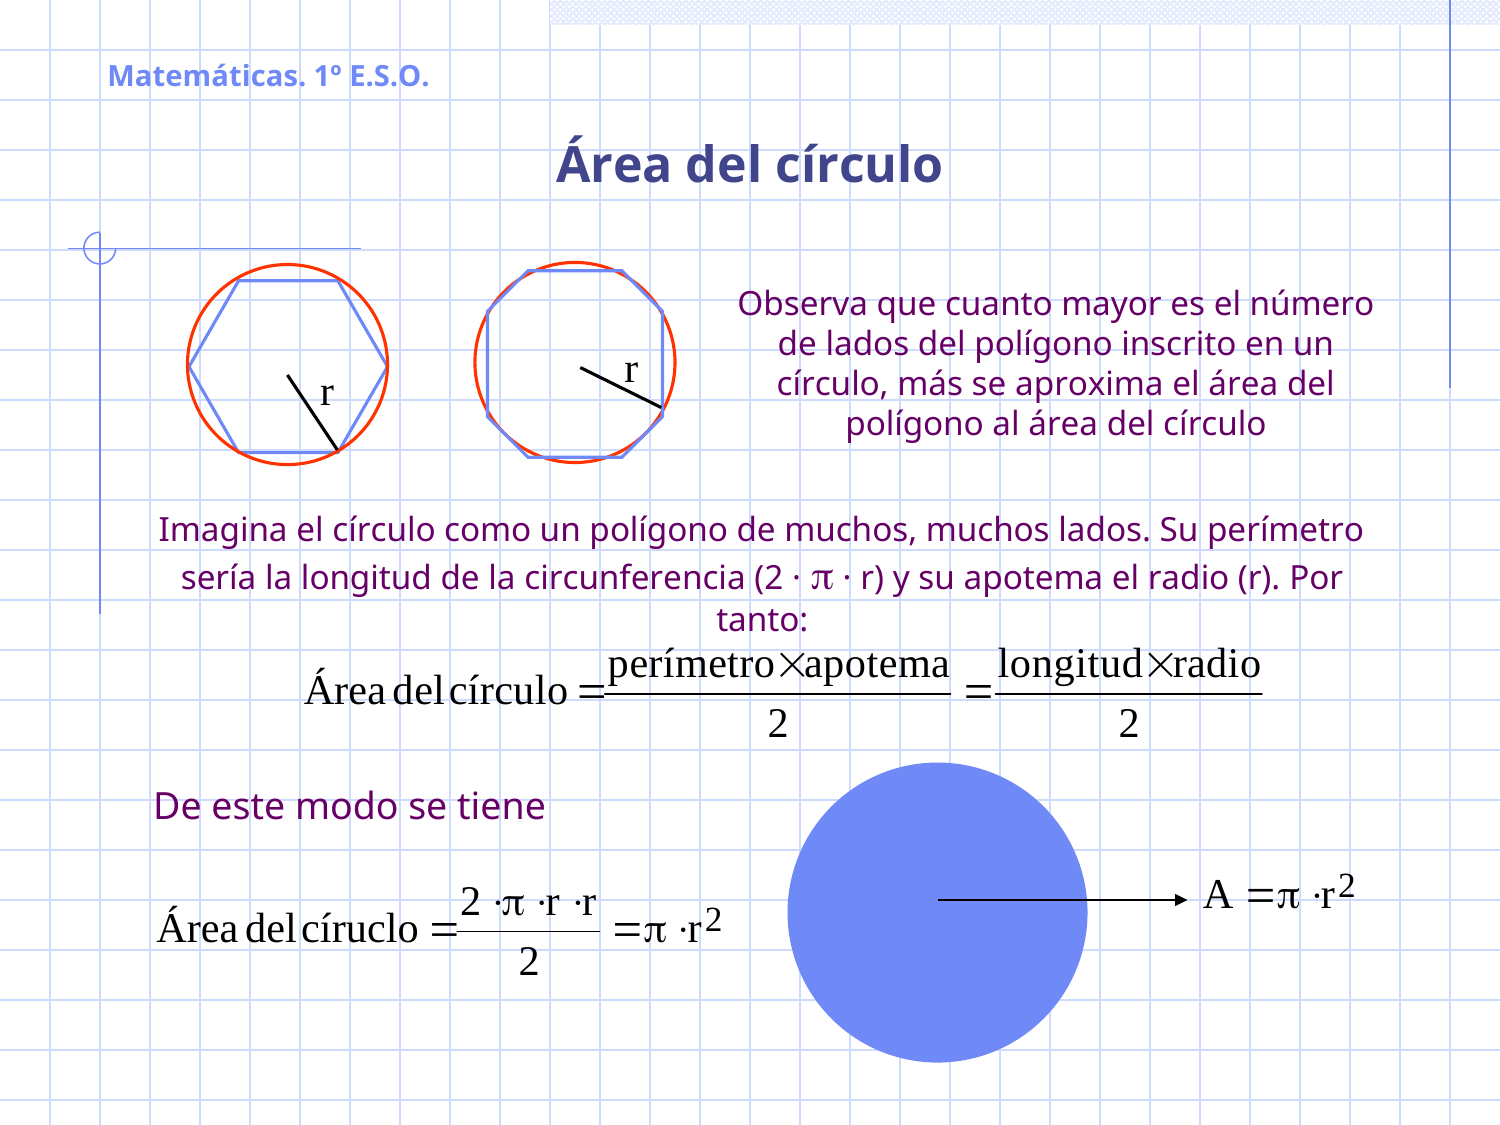

Área del círculo
r
r
Observa que cuanto mayor es el número de lados del polígono inscrito en un círculo, más se aproxima el área del polígono al área del círculo
Imagina el círculo como un polígono de muchos, muchos lados. Su perímetro sería la longitud de la circunferencia (2 ·  · r) y su apotema el radio (r). Por tanto:
De este modo se tiene